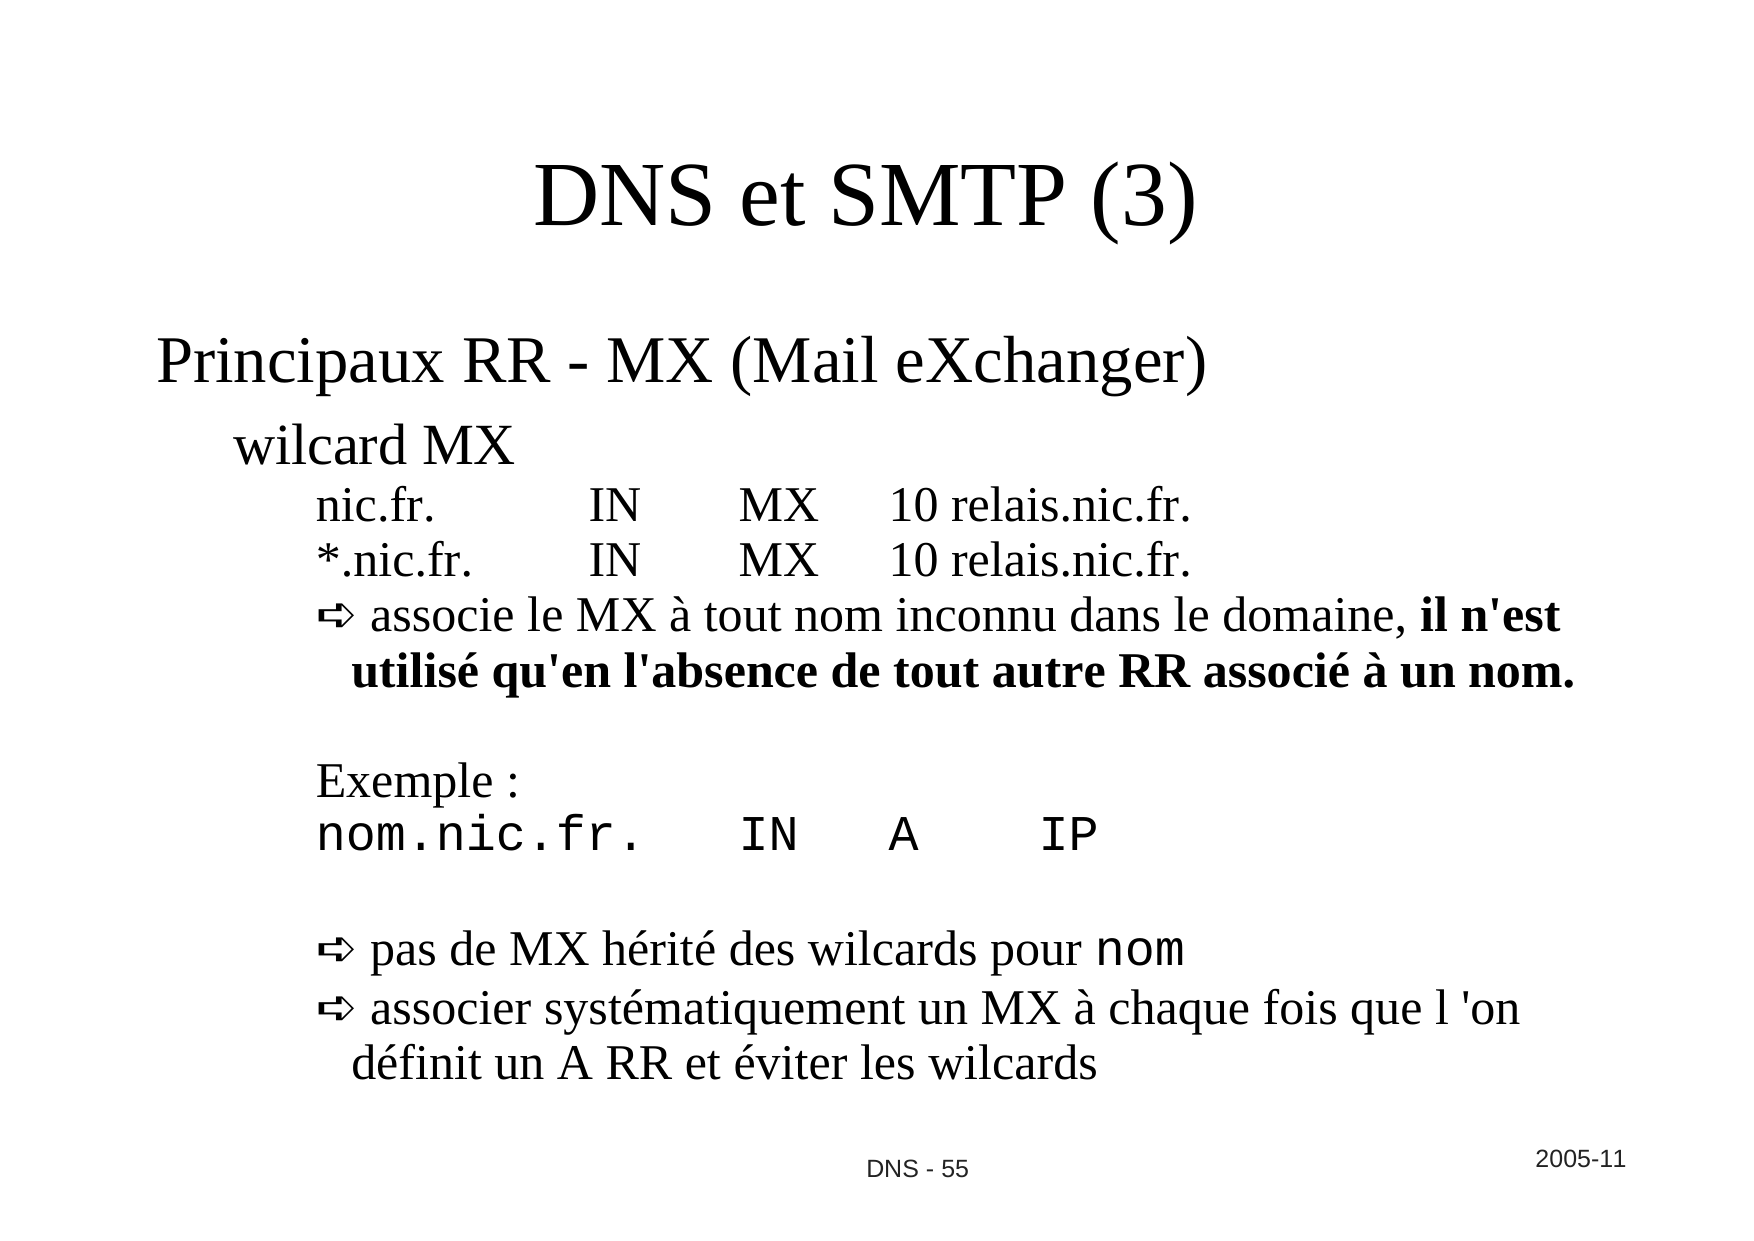

# DNS et SMTP (3)
Principaux RR - MX (Mail eXchanger)
wilcard MX
nic.fr.		IN	MX	10 relais.nic.fr.
*.nic.fr.	IN	MX	10 relais.nic.fr.
 associe le MX à tout nom inconnu dans le domaine, il n'est utilisé qu'en l'absence de tout autre RR associé à un nom.
Exemple :
nom.nic.fr.	IN	A	IP
 pas de MX hérité des wilcards pour nom
 associer systématiquement un MX à chaque fois que l 'on définit un A RR et éviter les wilcards